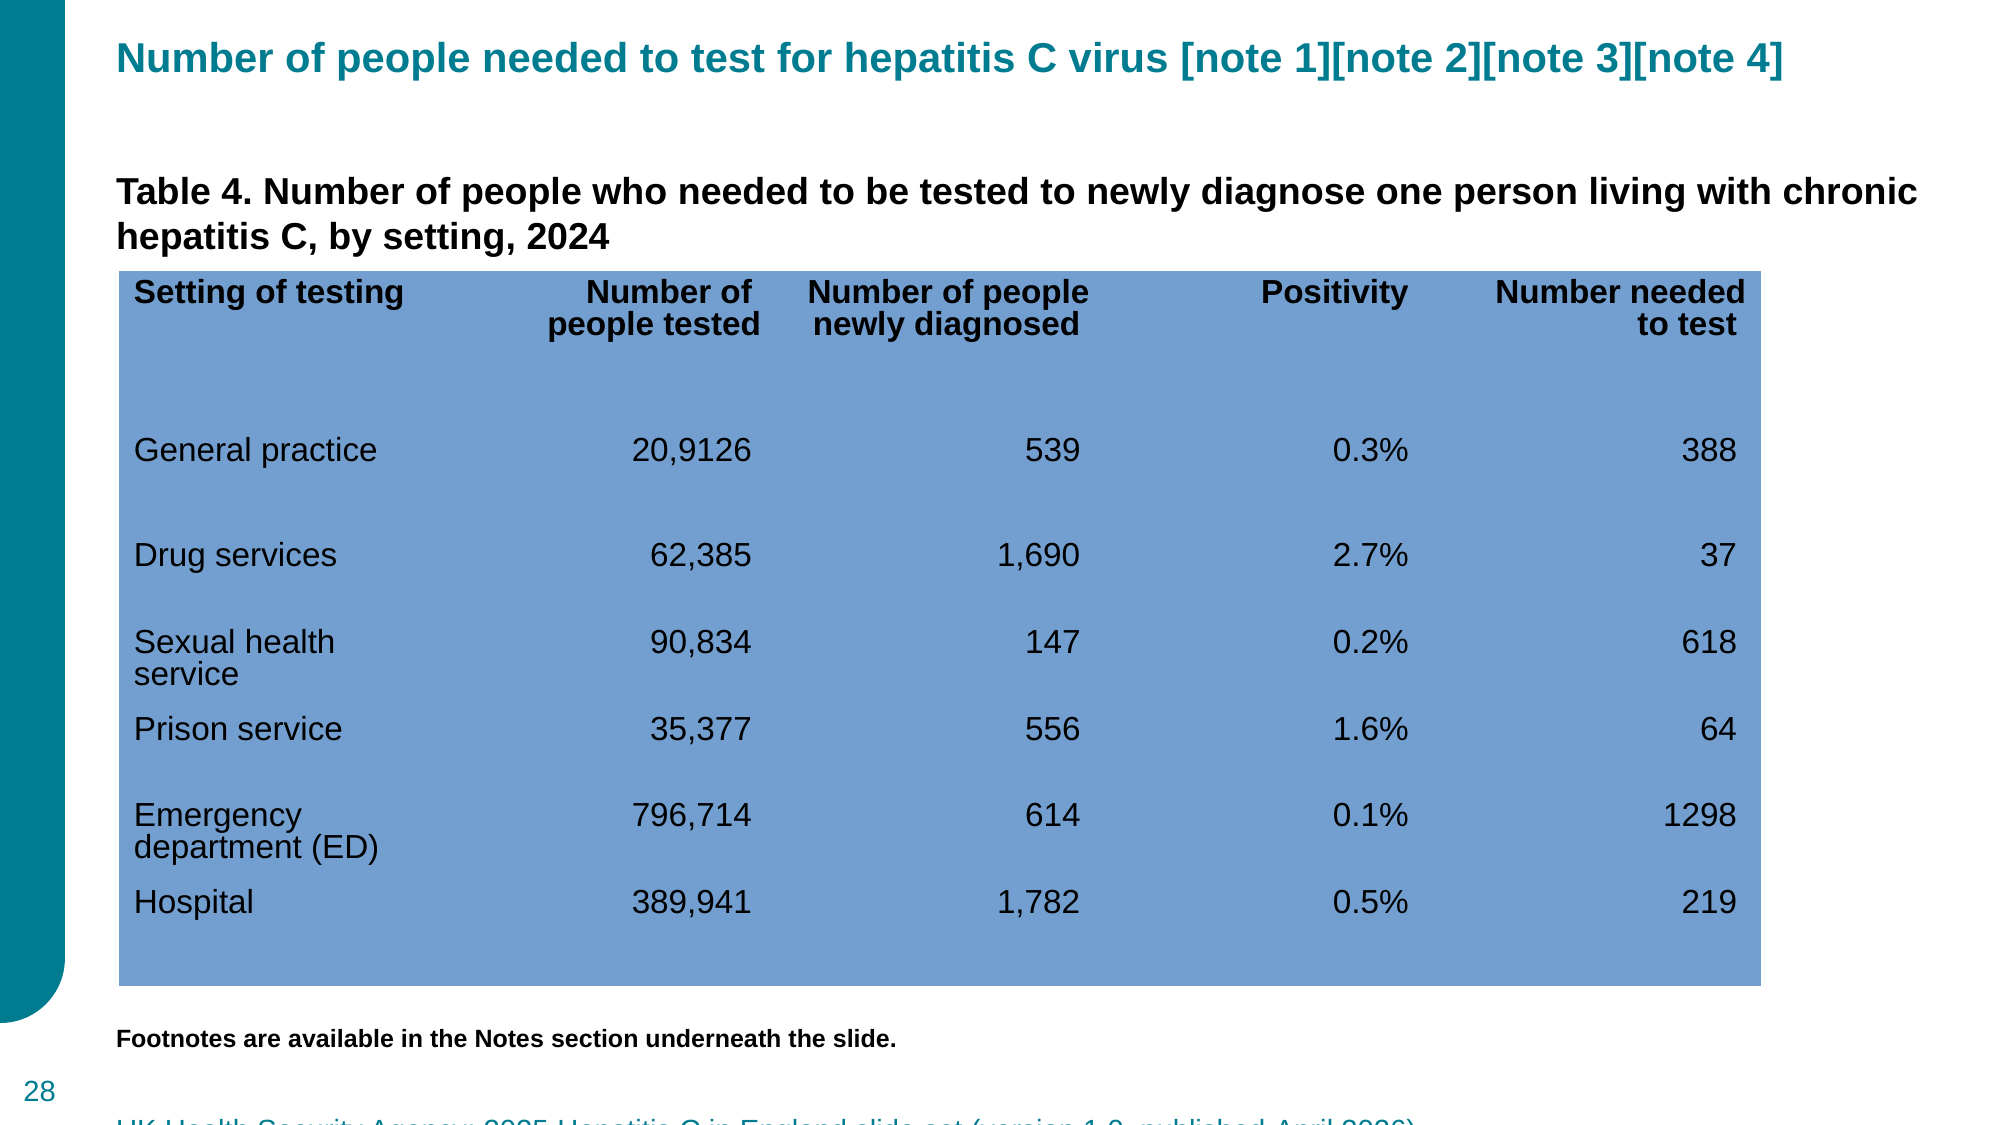

# Number of people needed to test for hepatitis C virus [note 1][note 2][note 3][note 4]
Table 4. Number of people who needed to be tested to newly diagnose one person living with chronic hepatitis C, by setting, 2024
| Setting of testing | Number of people tested | Number of people newly diagnosed | Positivity | Number needed to test |
| --- | --- | --- | --- | --- |
| General practice | 20,9126 | 539 | 0.3% | 388 |
| Drug services | 62,385 | 1,690 | 2.7% | 37 |
| Sexual health service | 90,834 | 147 | 0.2% | 618 |
| Prison service | 35,377 | 556 | 1.6% | 64 |
| Emergency department (ED) | 796,714 | 614 | 0.1% | 1298 |
| Hospital | 389,941 | 1,782 | 0.5% | 219 |
Footnotes are available in the Notes section underneath the slide.
28
UK Health Security Agency: 2025 Hepatitis C in England slide set (version 1.0, published April 2026)